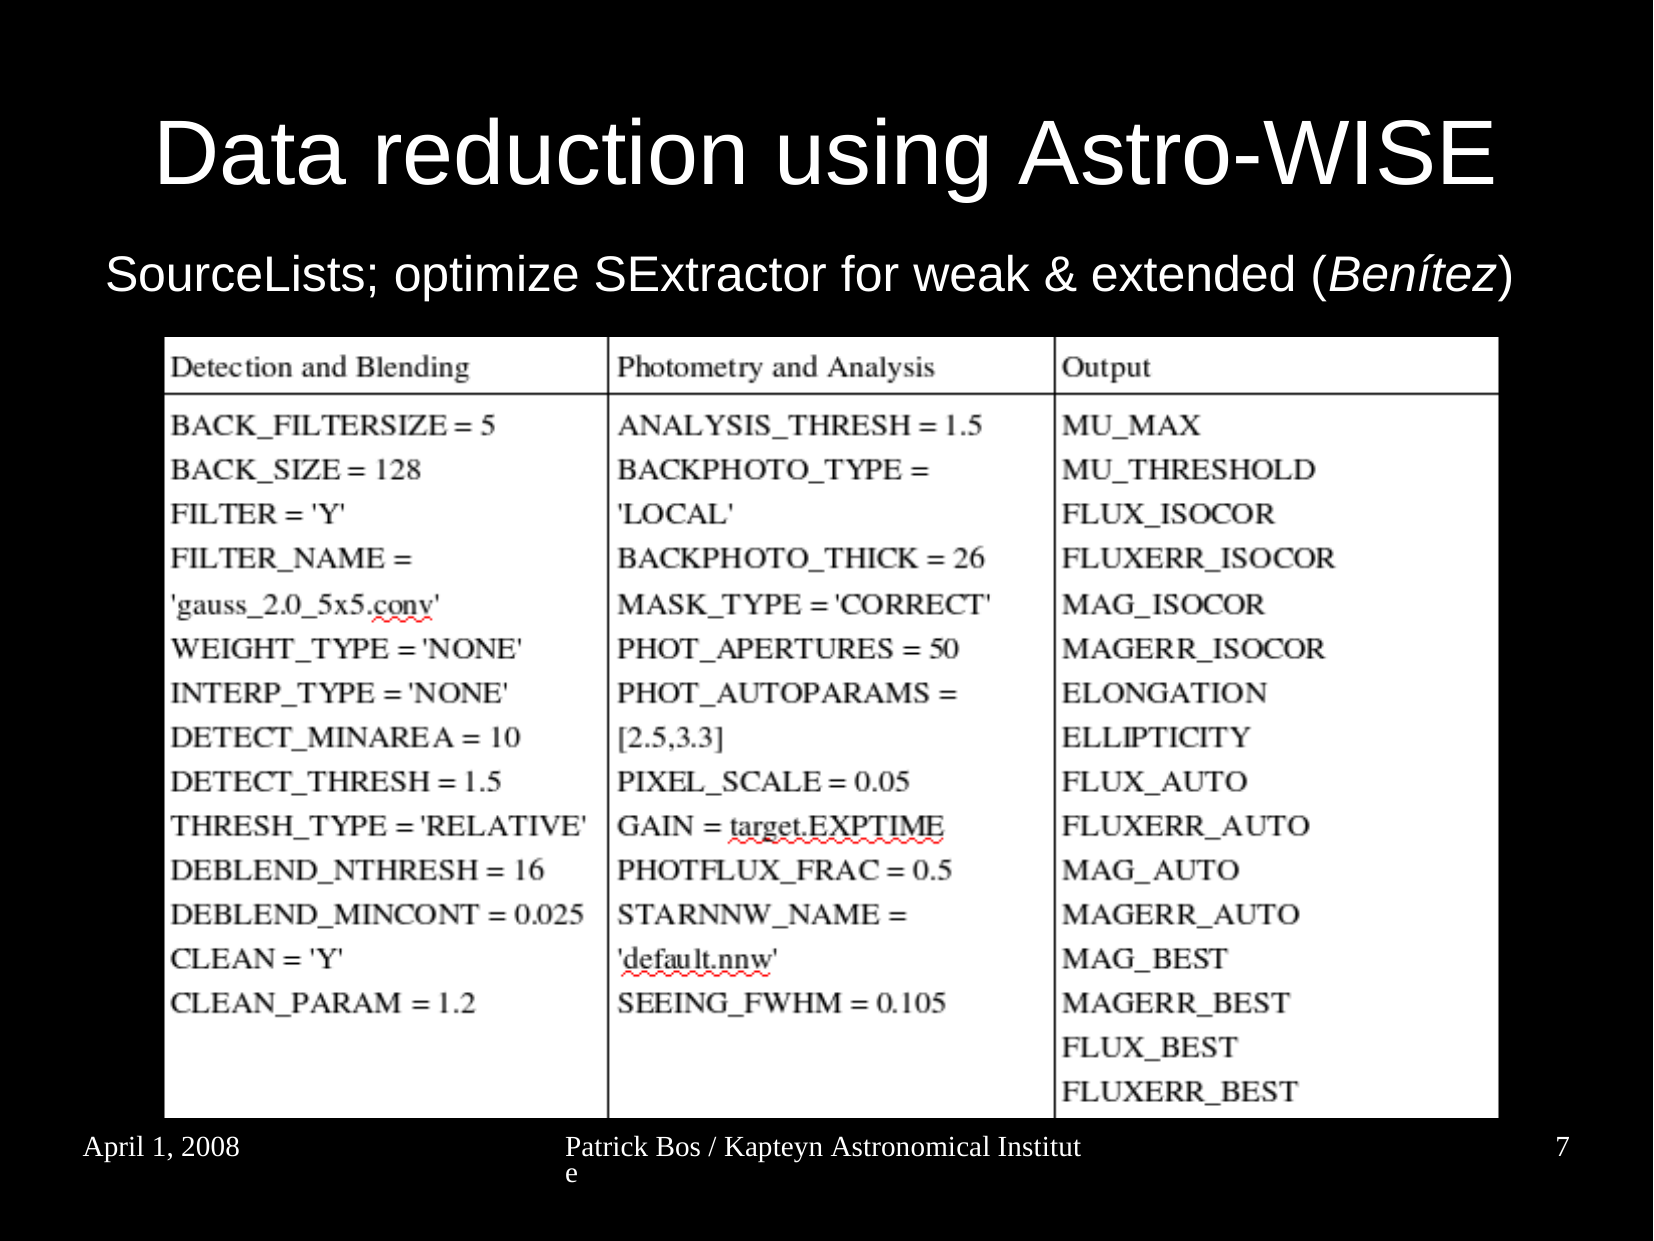

# Data reduction using Astro-WISE
SourceLists; optimize SExtractor for weak & extended (Benítez)
April 1, 2008
Patrick Bos / Kapteyn Astronomical Institute
7